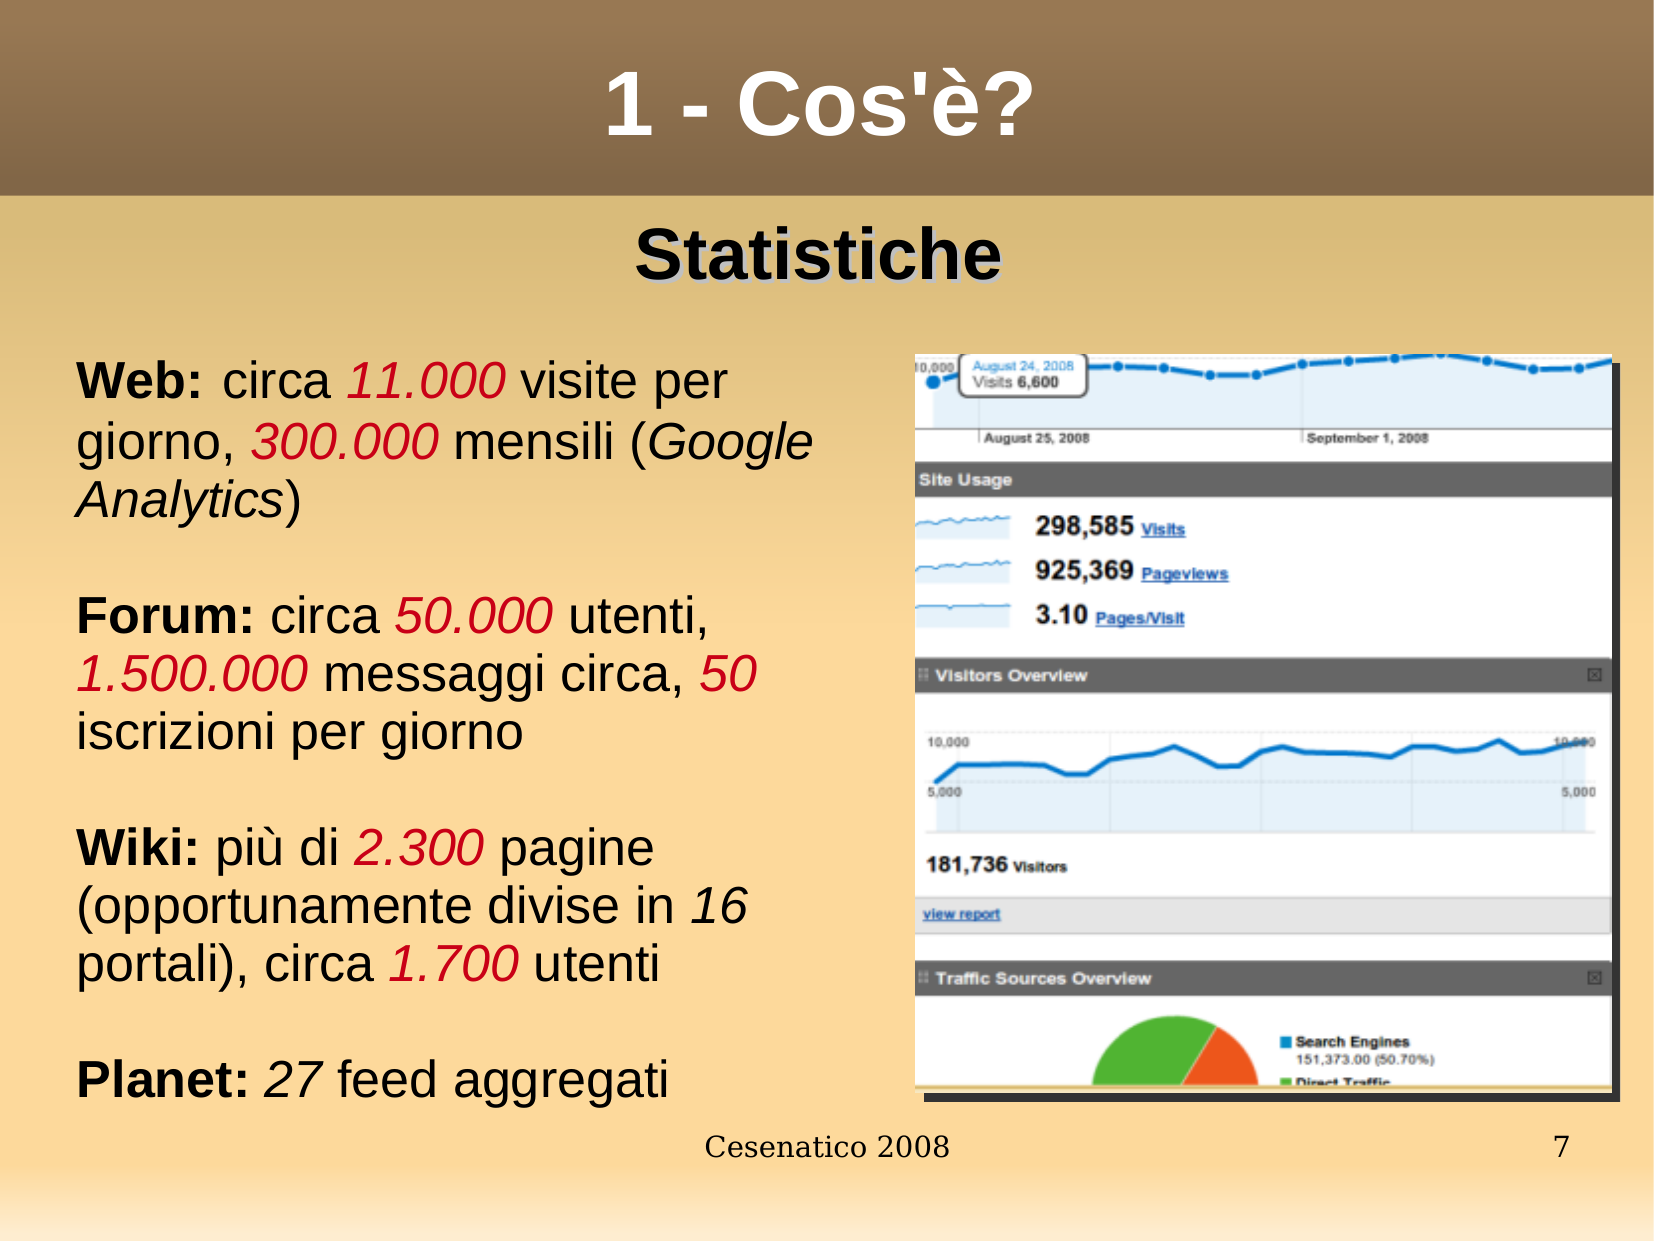

# 1 - Cos'è?
Statistiche
Web: circa 11.000 visite per giorno, 300.000 mensili (Google Analytics)
Forum: circa 50.000 utenti, 1.500.000 messaggi circa, 50 iscrizioni per giorno
Wiki: più di 2.300 pagine (opportunamente divise in 16 portali), circa 1.700 utenti
Planet: 27 feed aggregati
Cesenatico 2008
7